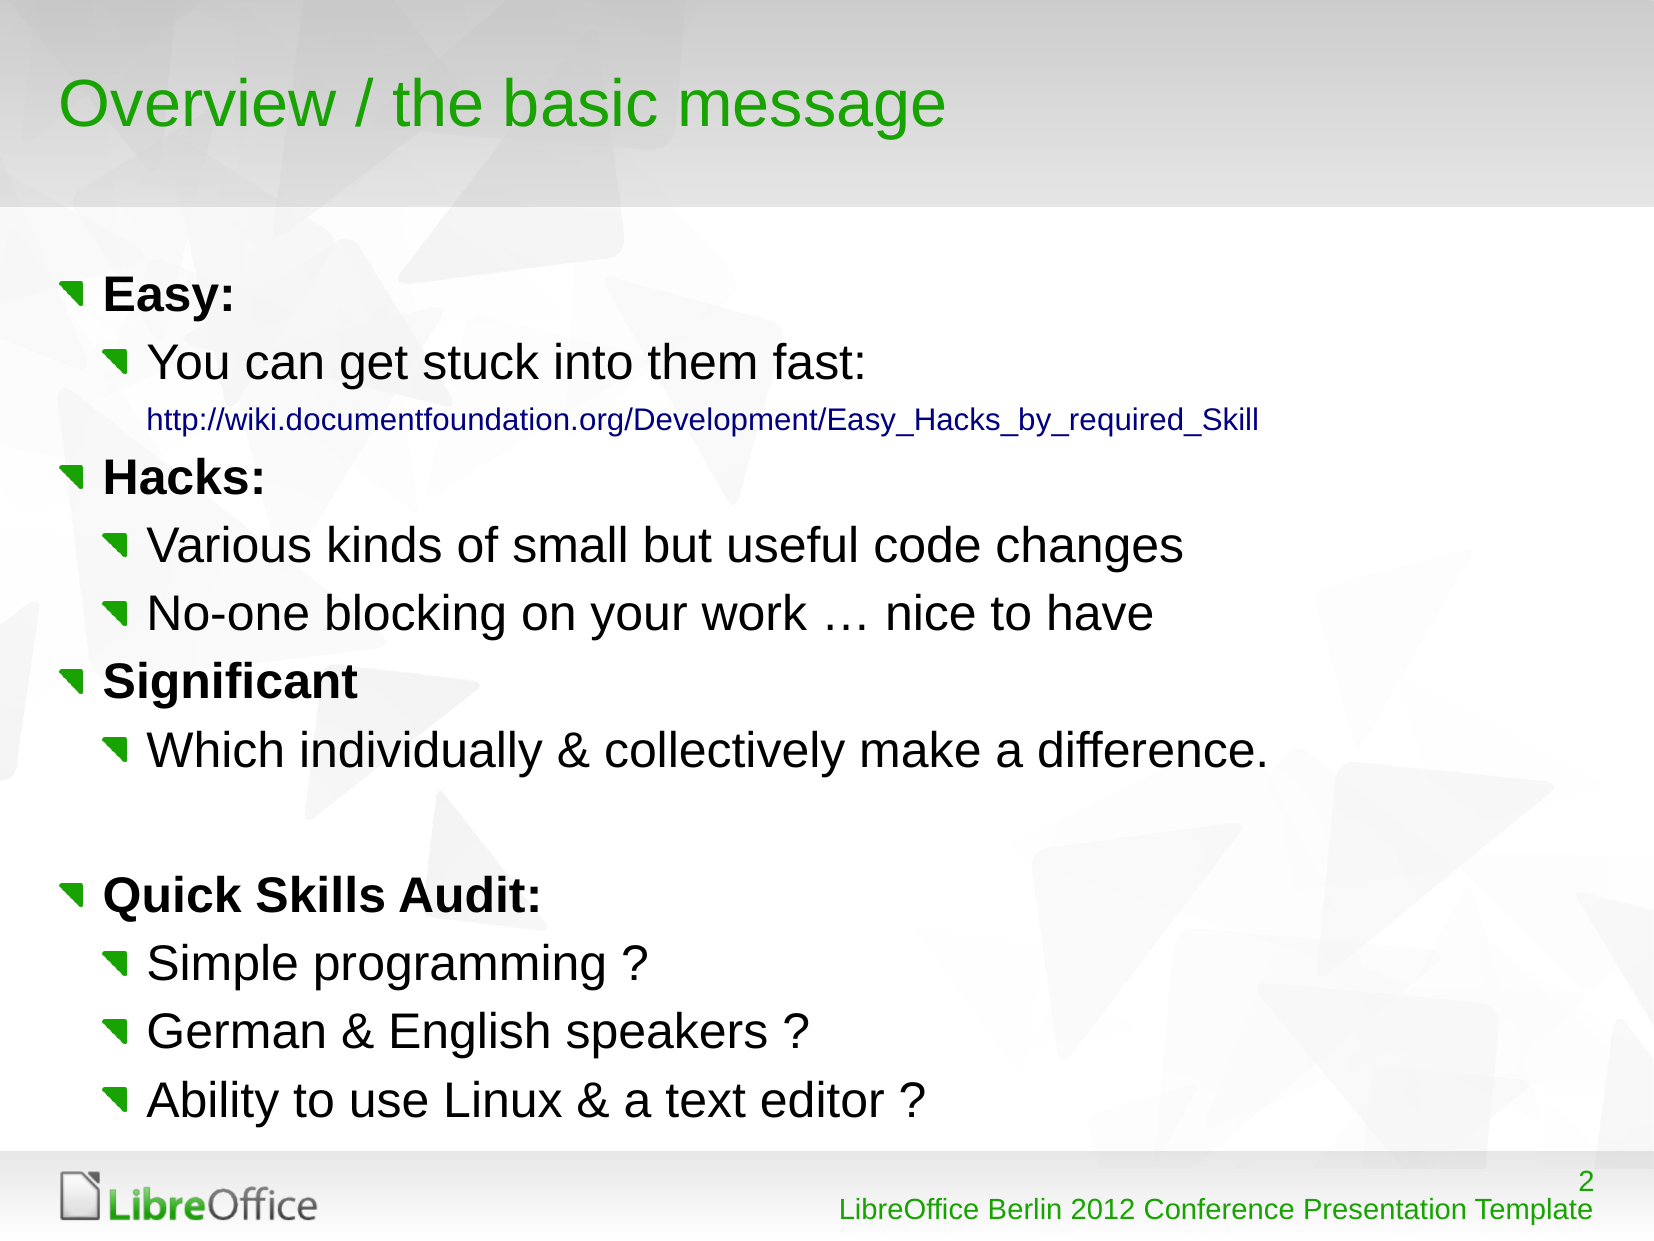

# Overview / the basic message
Easy:
You can get stuck into them fast:
http://wiki.documentfoundation.org/Development/Easy_Hacks_by_required_Skill
Hacks:
Various kinds of small but useful code changes
No-one blocking on your work … nice to have
Significant
Which individually & collectively make a difference.
Quick Skills Audit:
Simple programming ?
German & English speakers ?
Ability to use Linux & a text editor ?
2
LibreOffice Berlin 2012 Conference Presentation Template